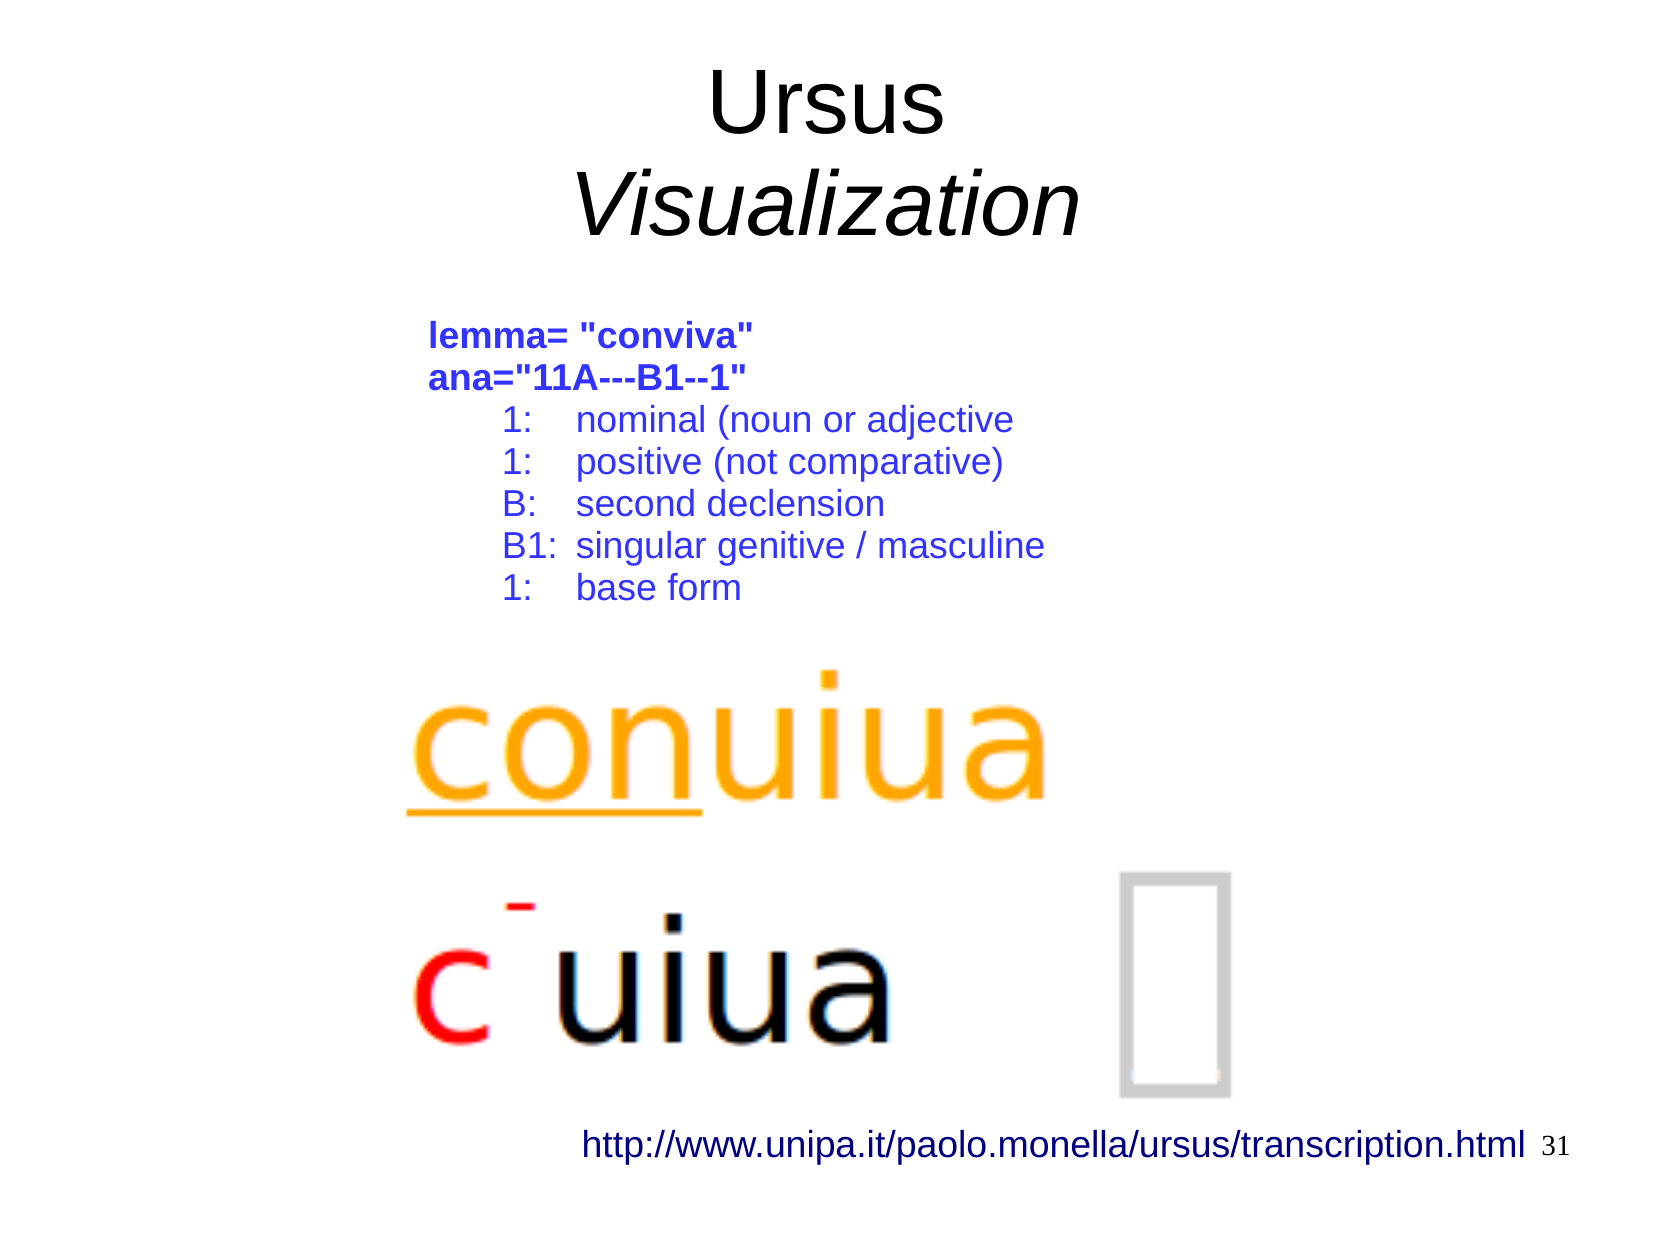

# Ursus Visualization
lemma= "conviva"
ana="11A---B1--1"
	1:	nominal (noun or adjective
	1:	positive (not comparative)
	B:	second declension
	B1:	singular genitive / masculine
	1:	base form
http://www.unipa.it/paolo.monella/ursus/transcription.html
31